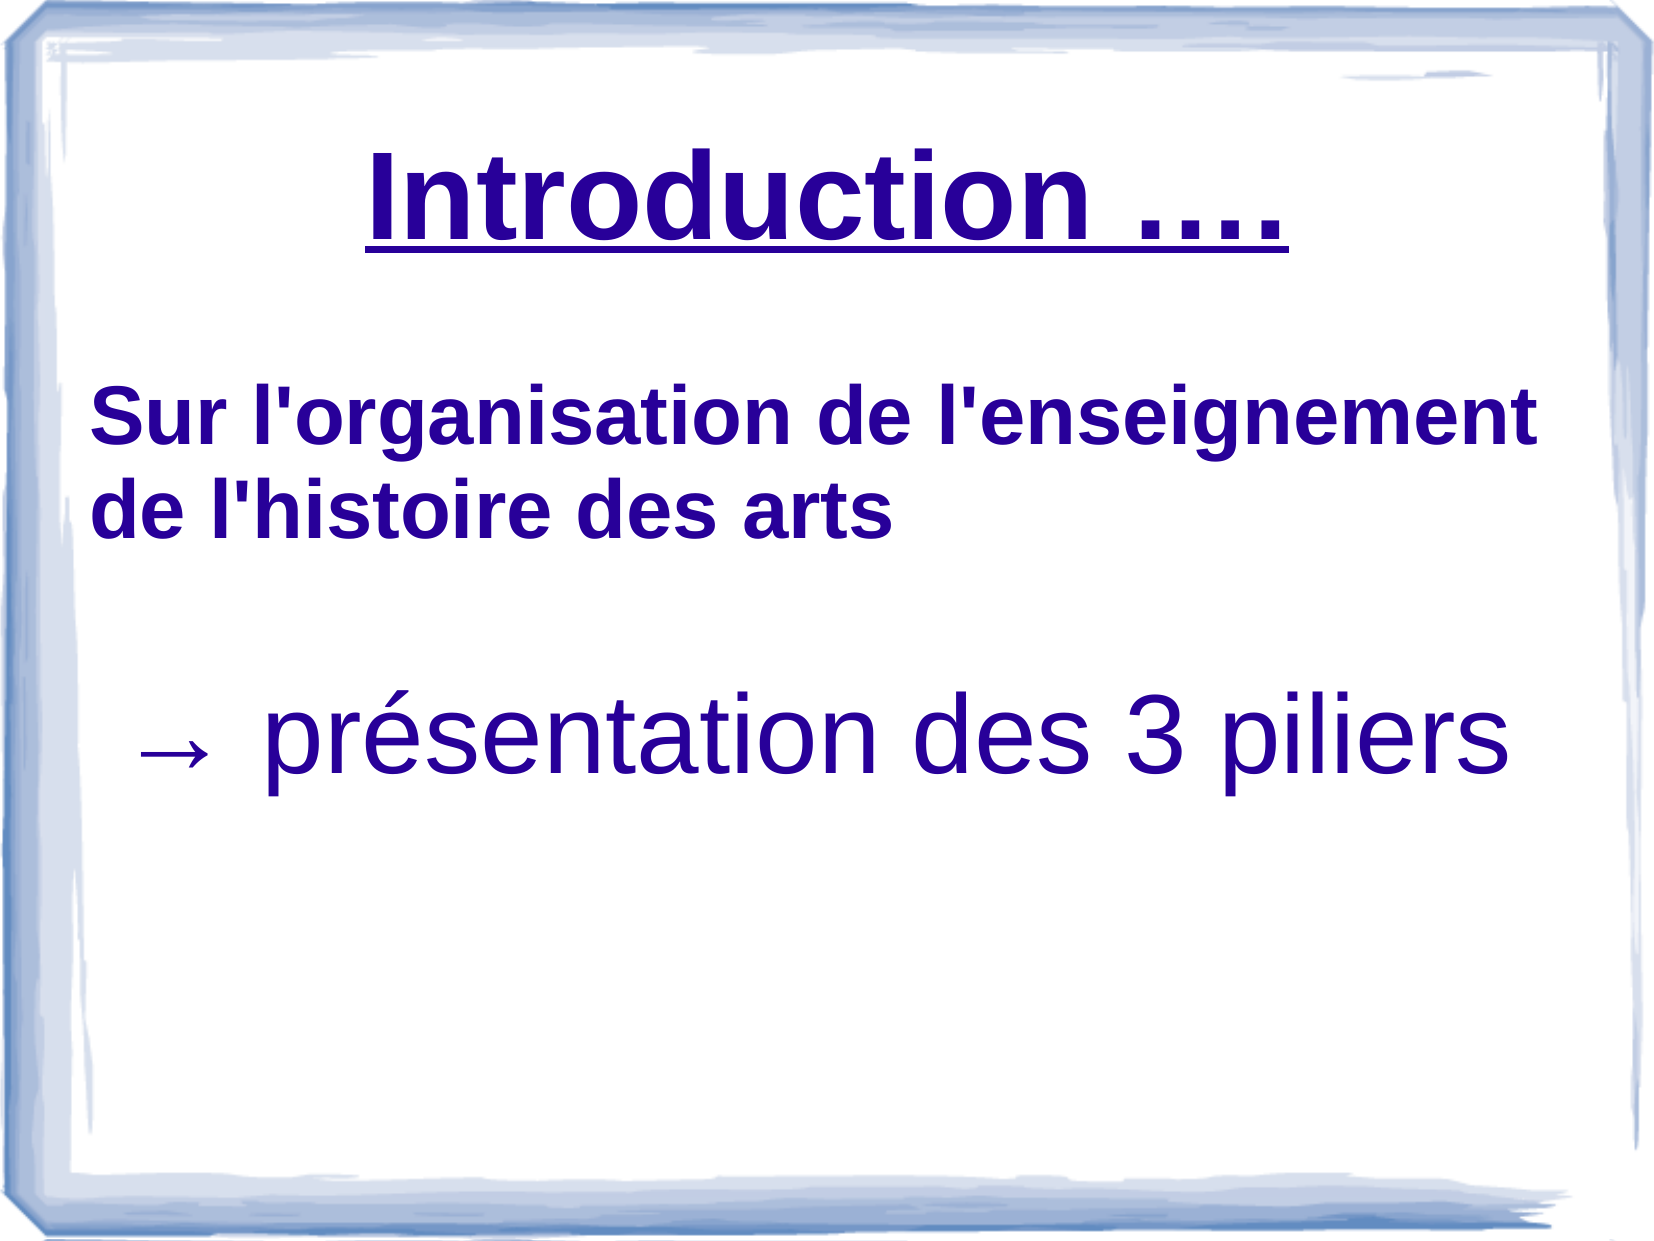

# Introduction ….
→ présentation des 3 piliers
Sur l'organisation de l'enseignement de l'histoire des arts